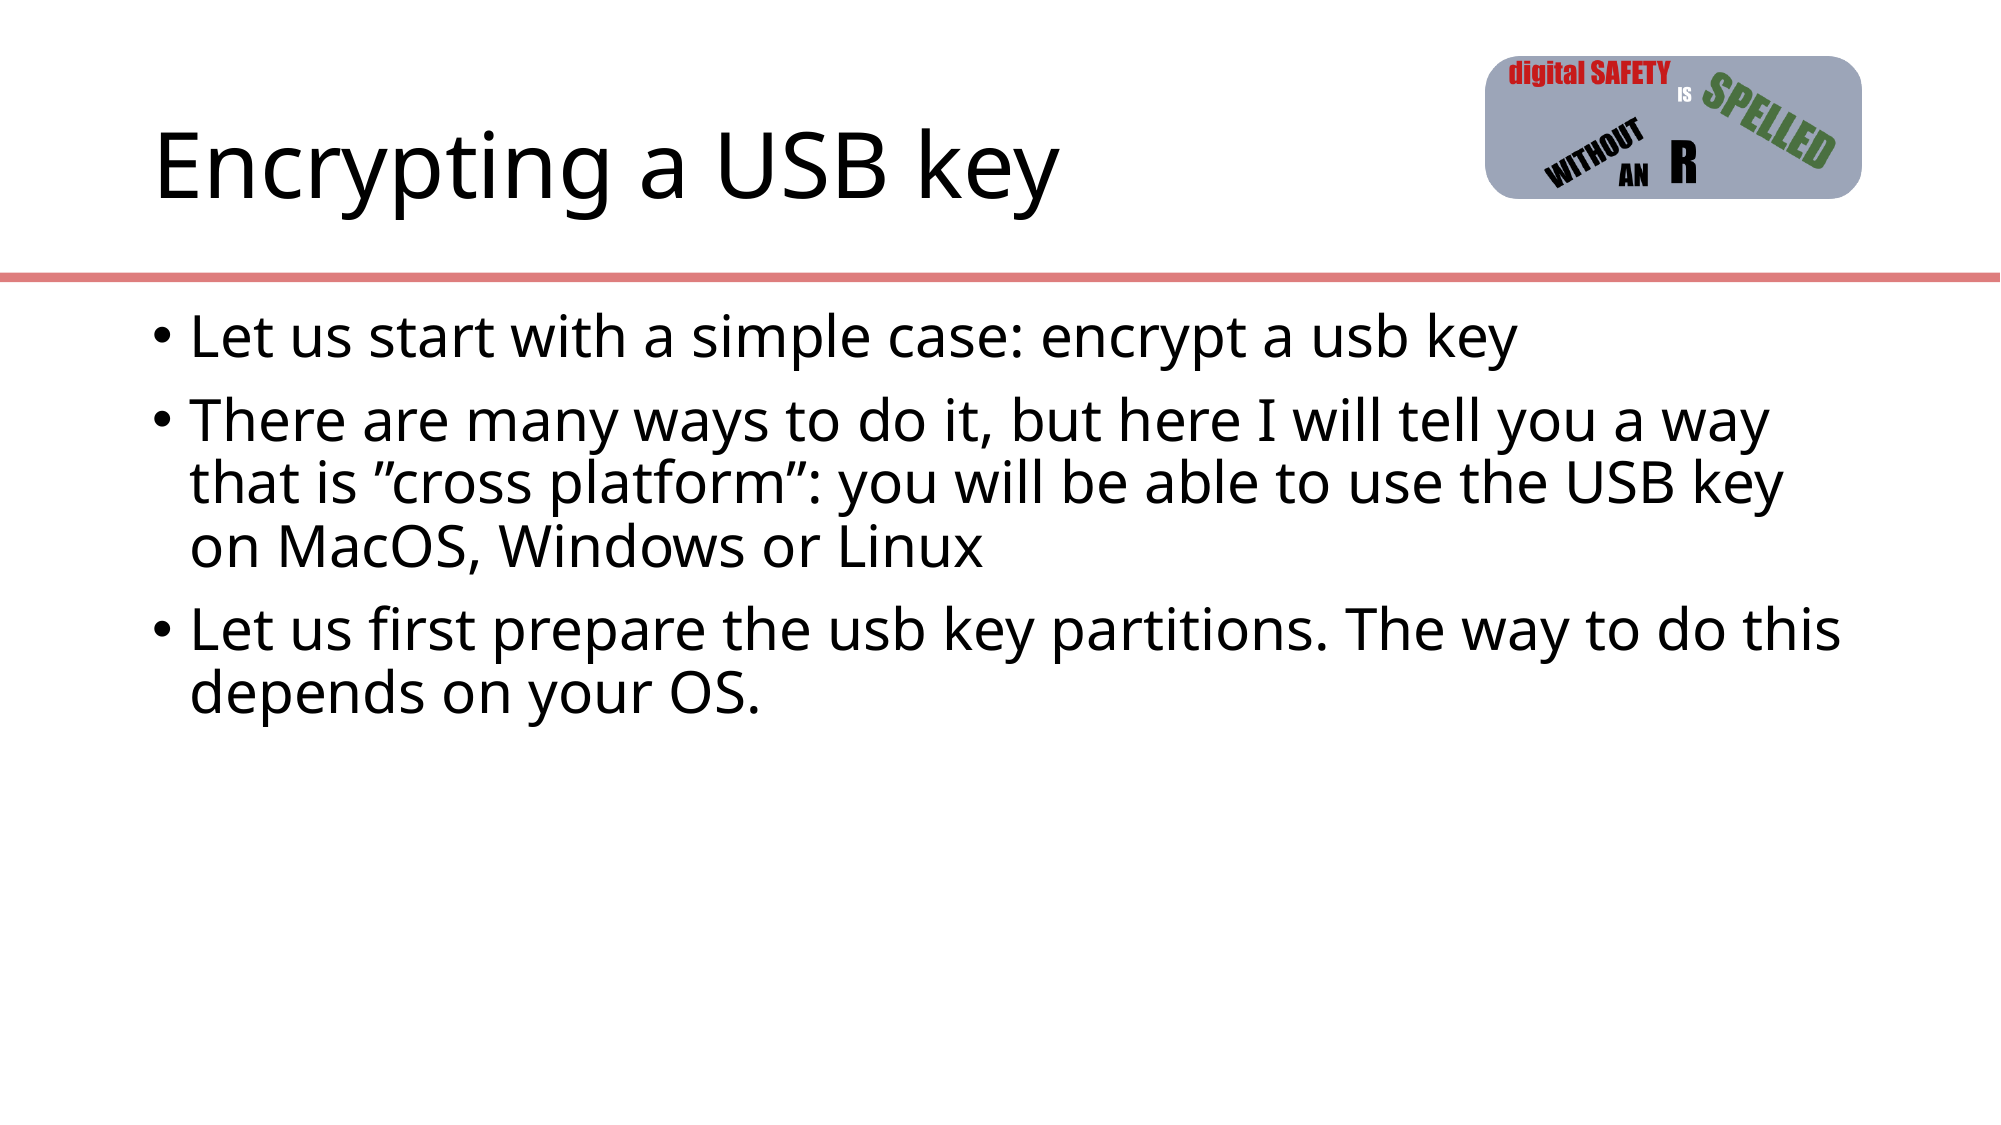

# Encrypting a USB key
Let us start with a simple case: encrypt a usb key
There are many ways to do it, but here I will tell you a way that is ”cross platform”: you will be able to use the USB key on MacOS, Windows or Linux
Let us first prepare the usb key partitions. The way to do this depends on your OS.